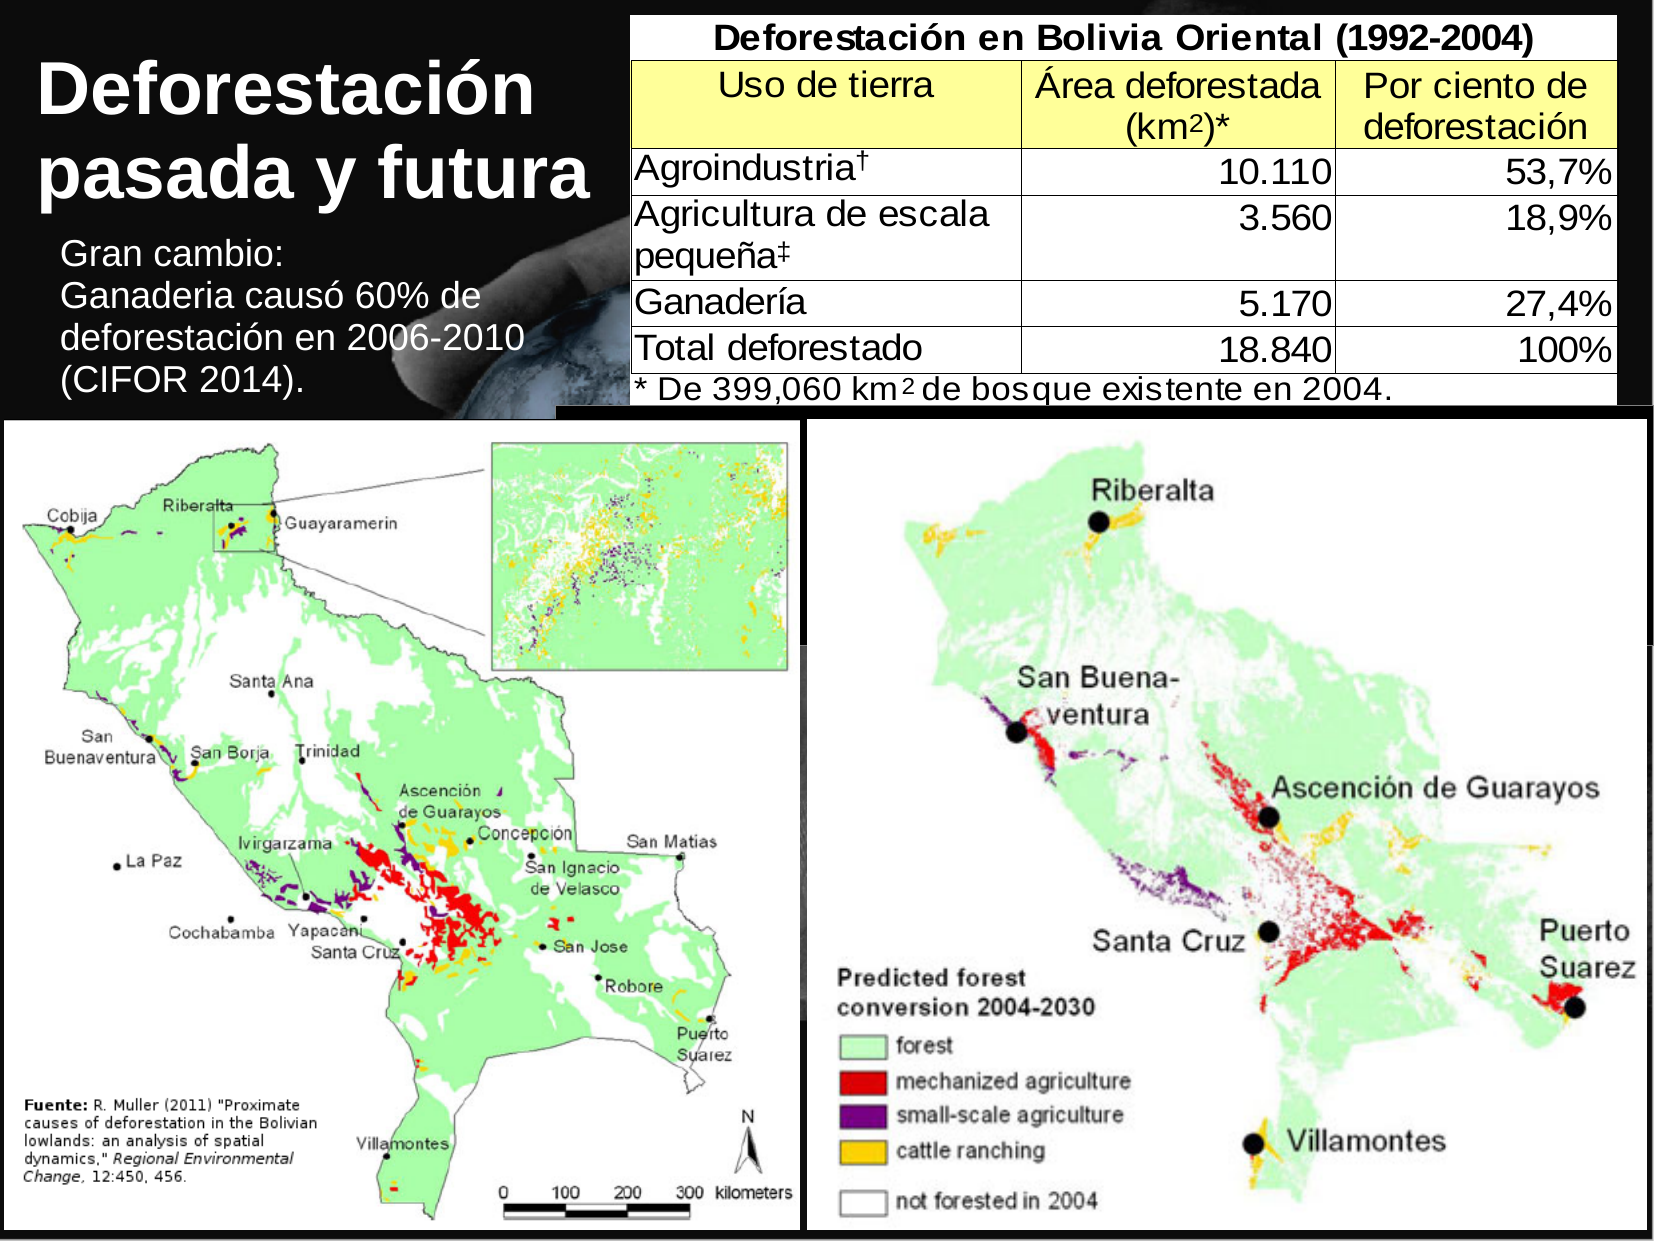

# Deforestación pasada y futura
Gran cambio:
Ganaderia causó 60% de deforestación en 2006-2010 (CIFOR 2014).